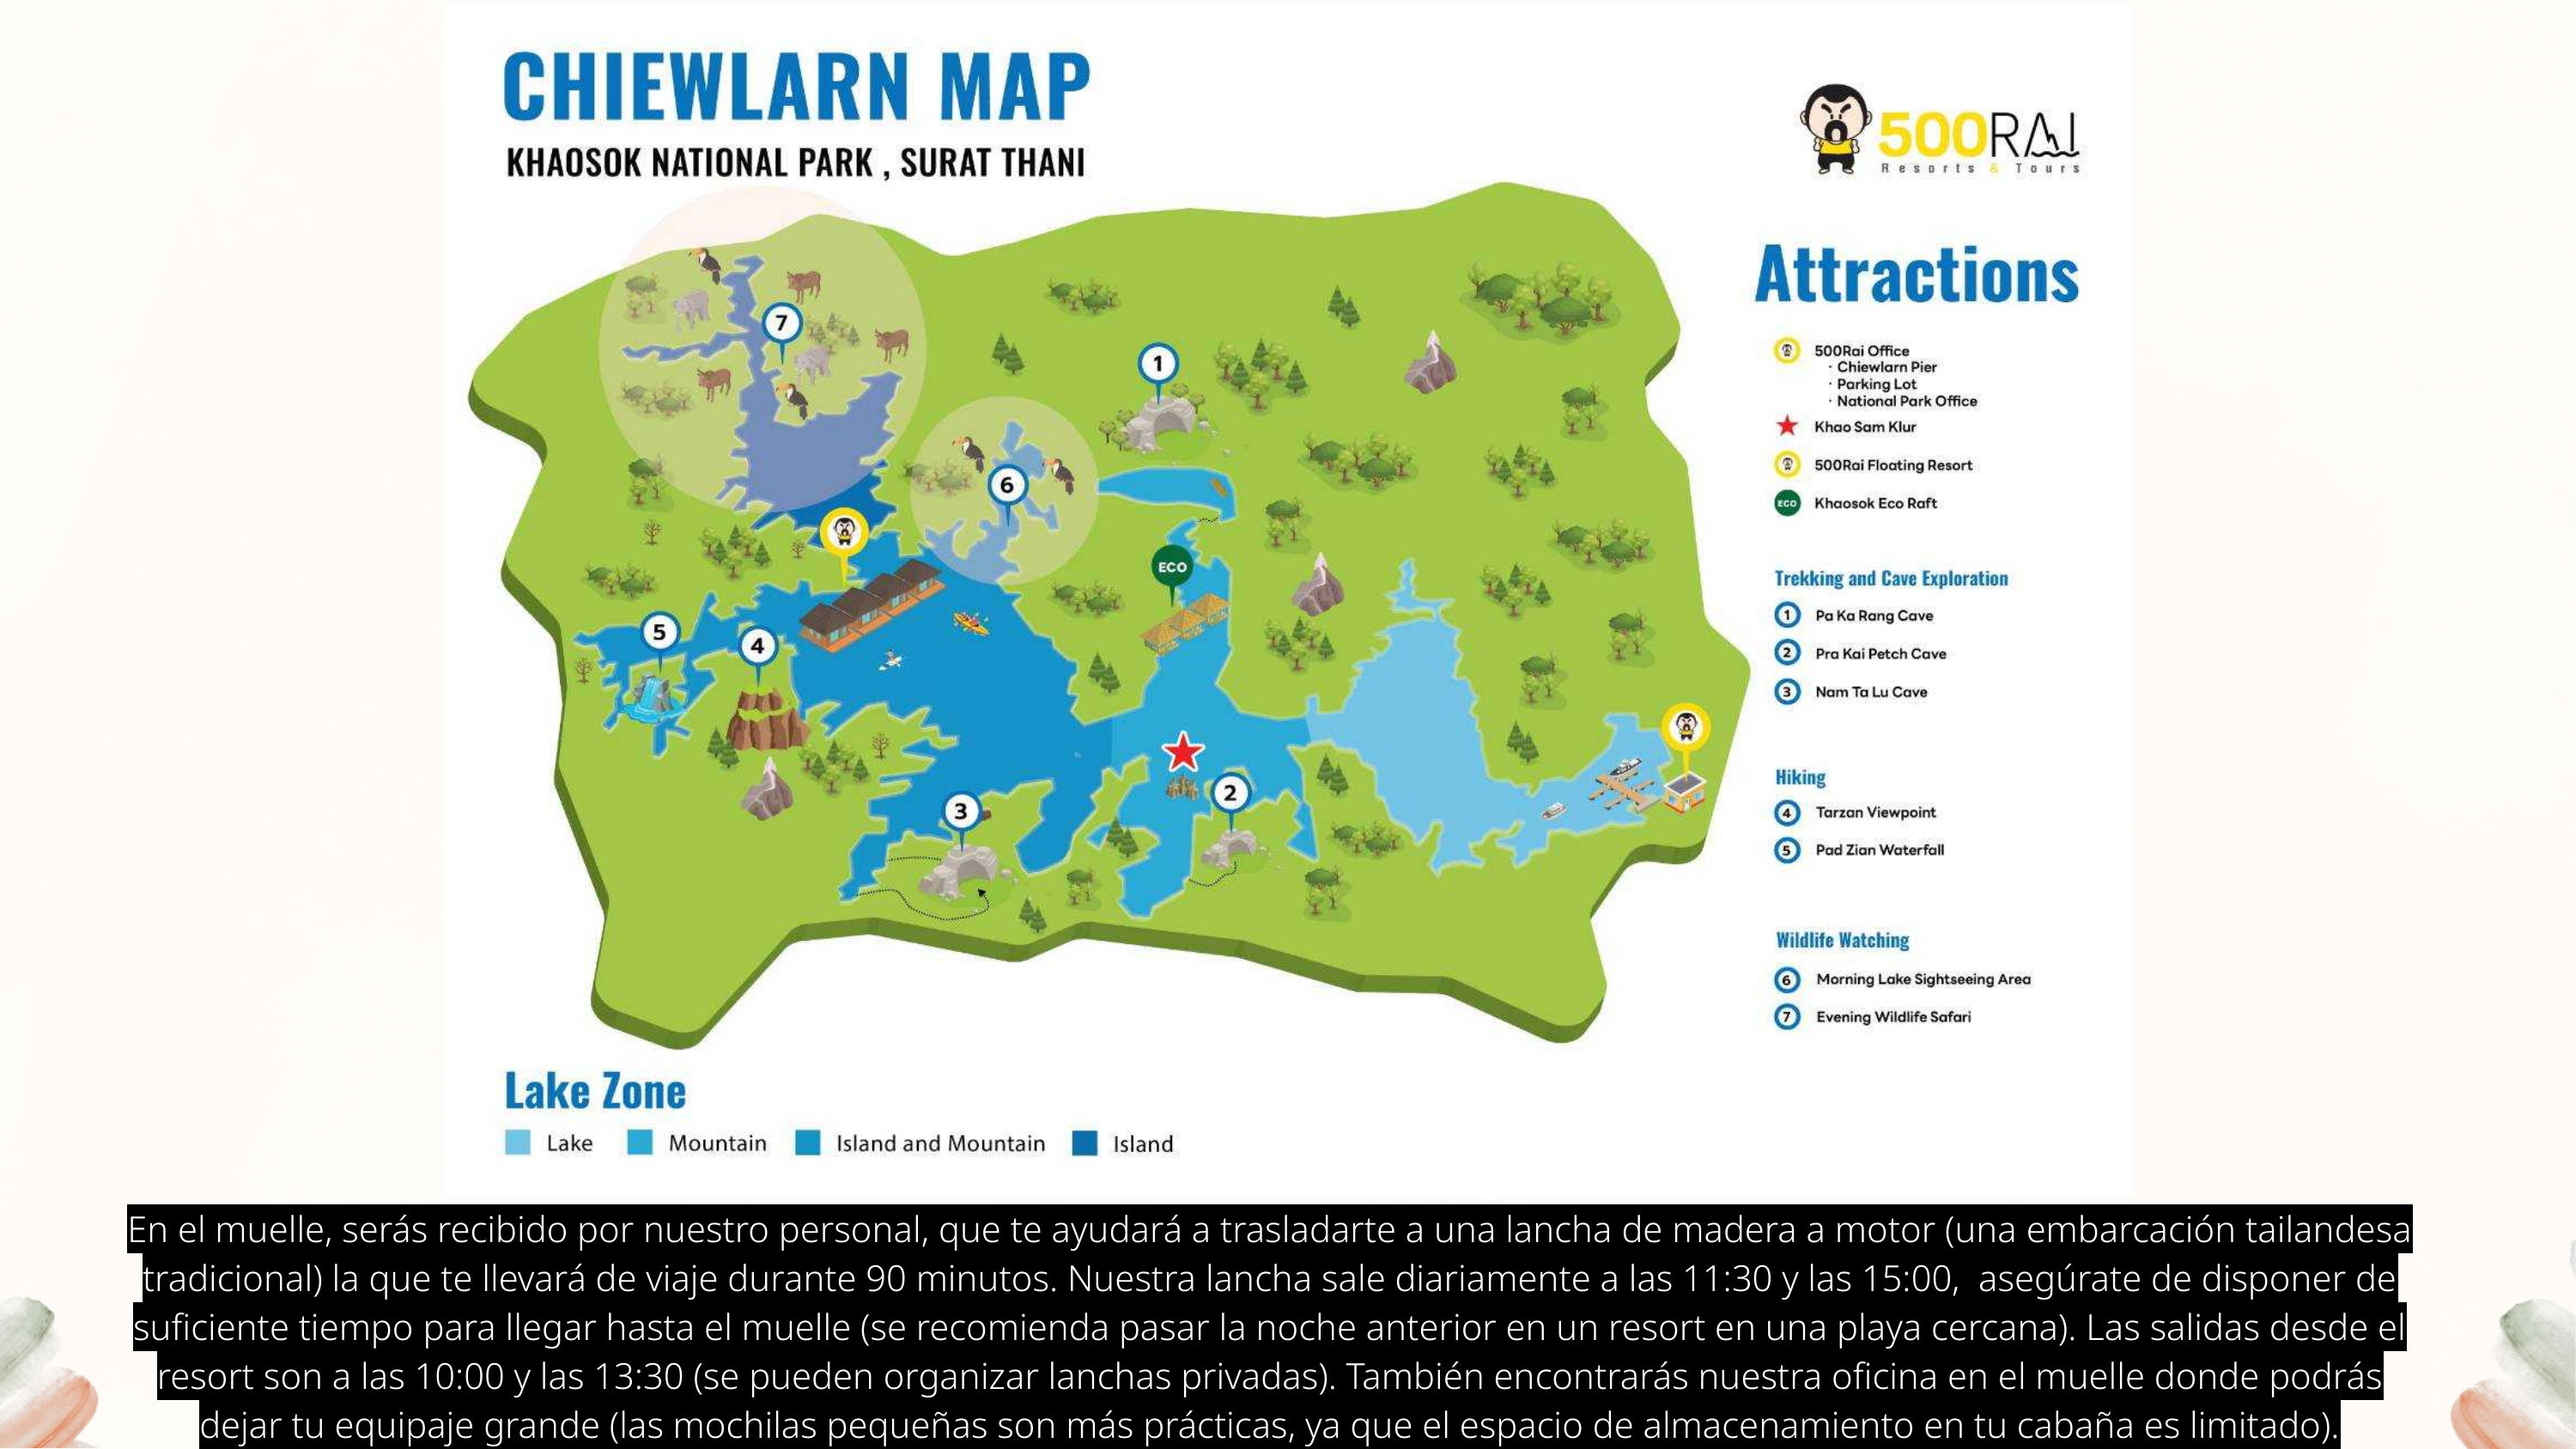

En el muelle, serás recibido por nuestro personal, que te ayudará a trasladarte a una lancha de madera a motor (una embarcación tailandesa tradicional) la que te llevará de viaje durante 90 minutos. Nuestra lancha sale diariamente a las 11:30 y las 15:00, asegúrate de disponer de suficiente tiempo para llegar hasta el muelle (se recomienda pasar la noche anterior en un resort en una playa cercana). Las salidas desde el resort son a las 10:00 y las 13:30 (se pueden organizar lanchas privadas). También encontrarás nuestra oficina en el muelle donde podrás dejar tu equipaje grande (las mochilas pequeñas son más prácticas, ya que el espacio de almacenamiento en tu cabaña es limitado).